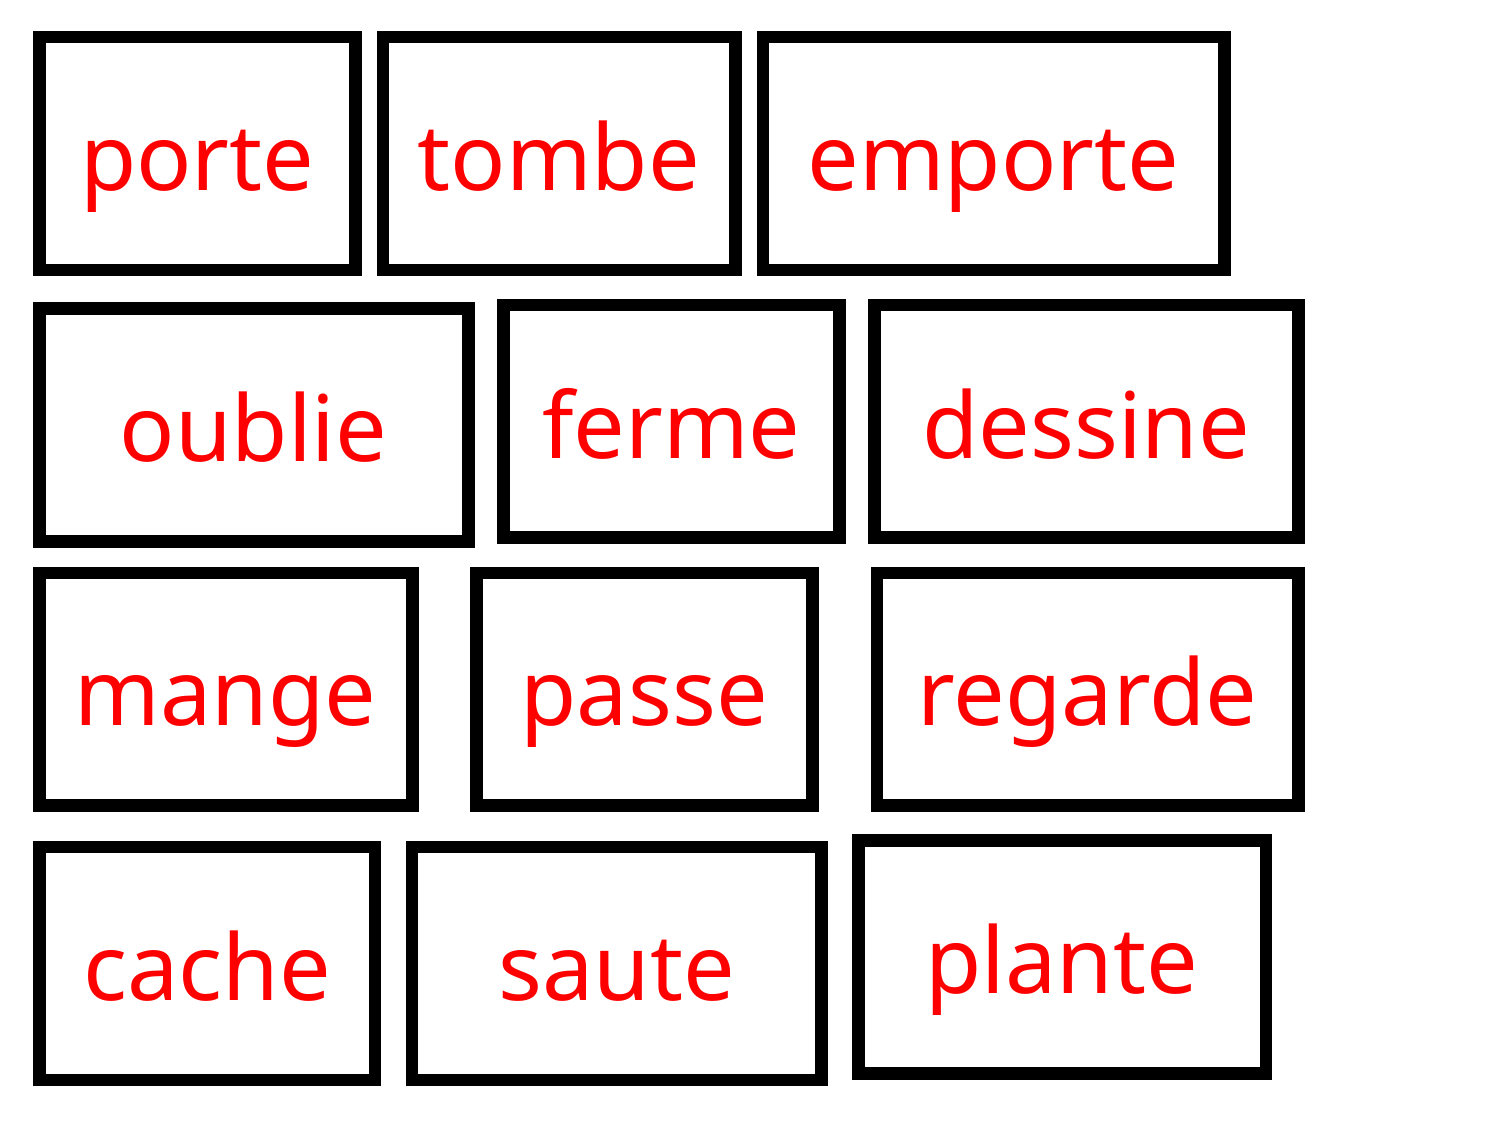

porte
tombe
emporte
ferme
dessine
oublie
mange
passe
regarde
plante
cache
saute